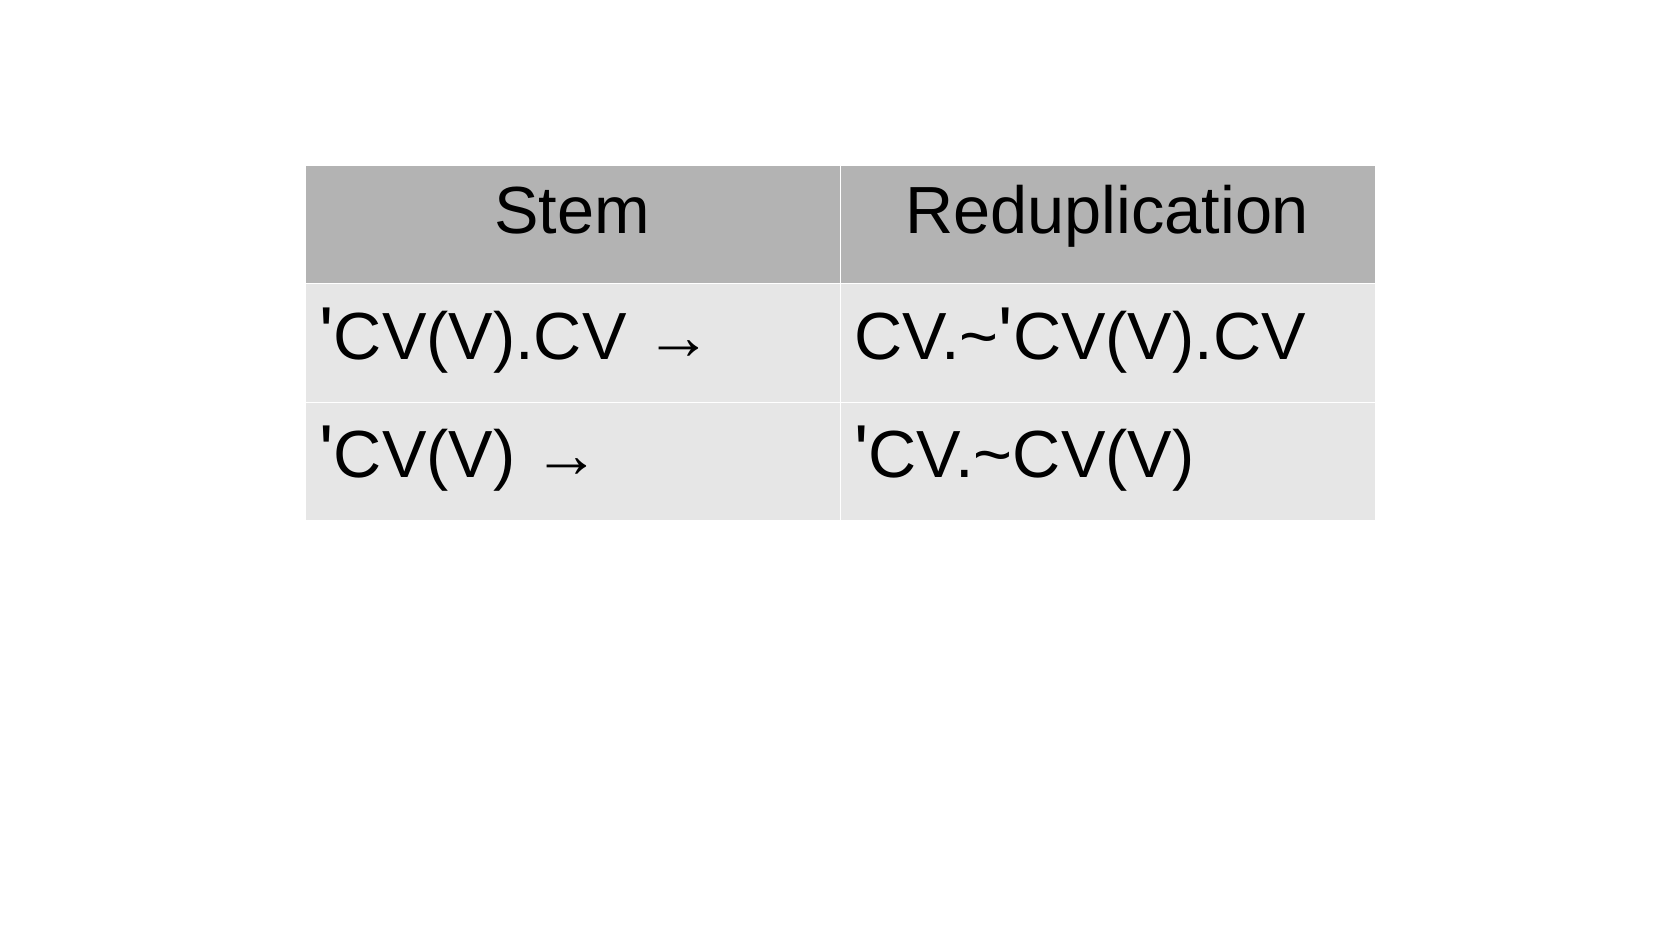

#
| Stem | Reduplication |
| --- | --- |
| ʹCV(V).CV → | CV.~ʹCV(V).CV |
| ʹCV(V) → | ʹCV.~CV(V) |